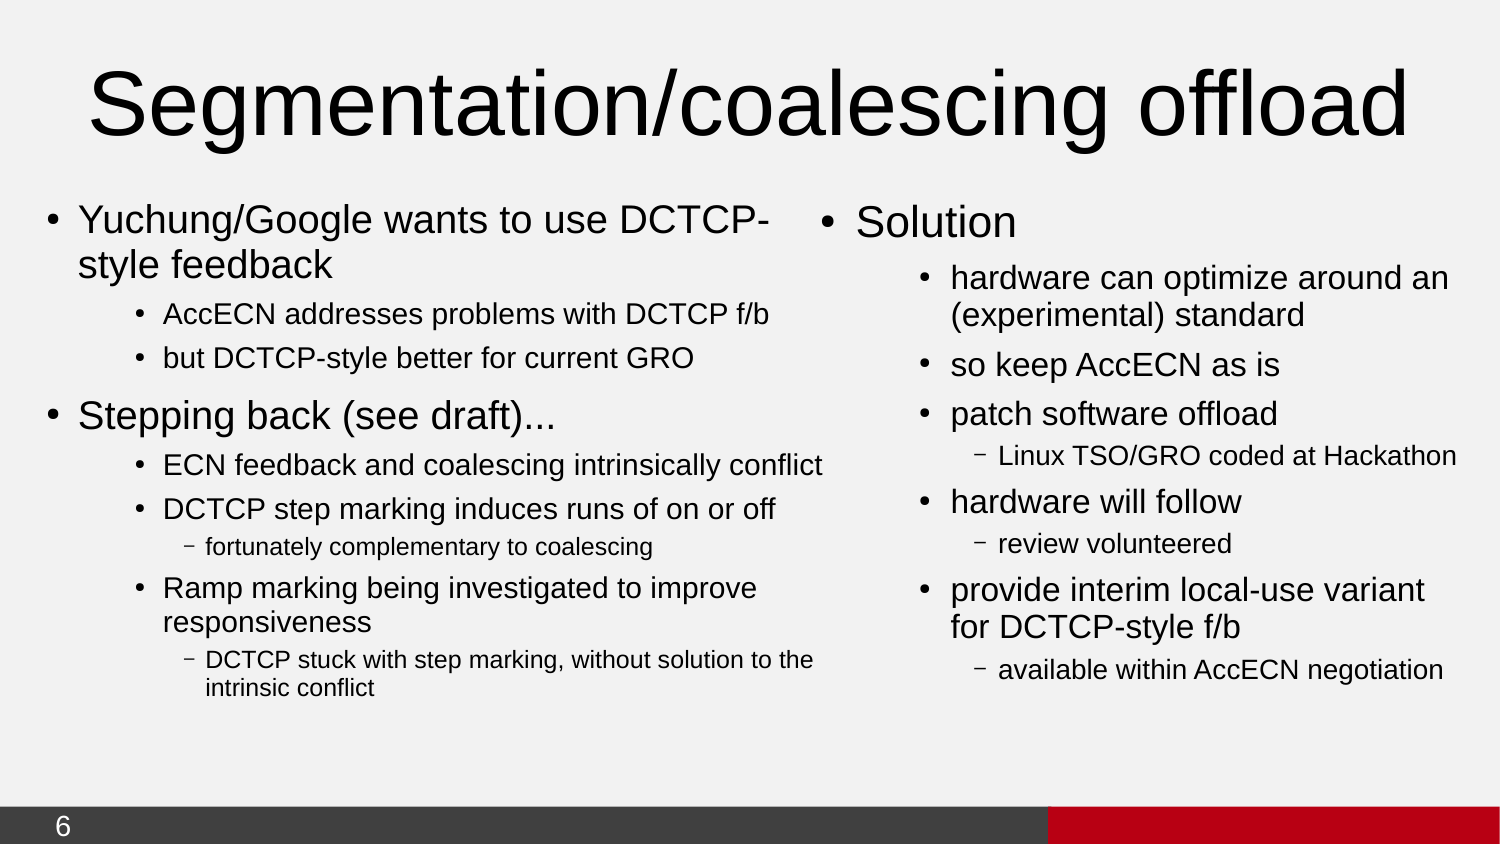

# Segmentation/coalescing offload
Yuchung/Google wants to use DCTCP-style feedback
AccECN addresses problems with DCTCP f/b
but DCTCP-style better for current GRO
Stepping back (see draft)...
ECN feedback and coalescing intrinsically conflict
DCTCP step marking induces runs of on or off
fortunately complementary to coalescing
Ramp marking being investigated to improve responsiveness
DCTCP stuck with step marking, without solution to the intrinsic conflict
Solution
hardware can optimize around an (experimental) standard
so keep AccECN as is
patch software offload
Linux TSO/GRO coded at Hackathon
hardware will follow
review volunteered
provide interim local-use variant for DCTCP-style f/b
available within AccECN negotiation
6